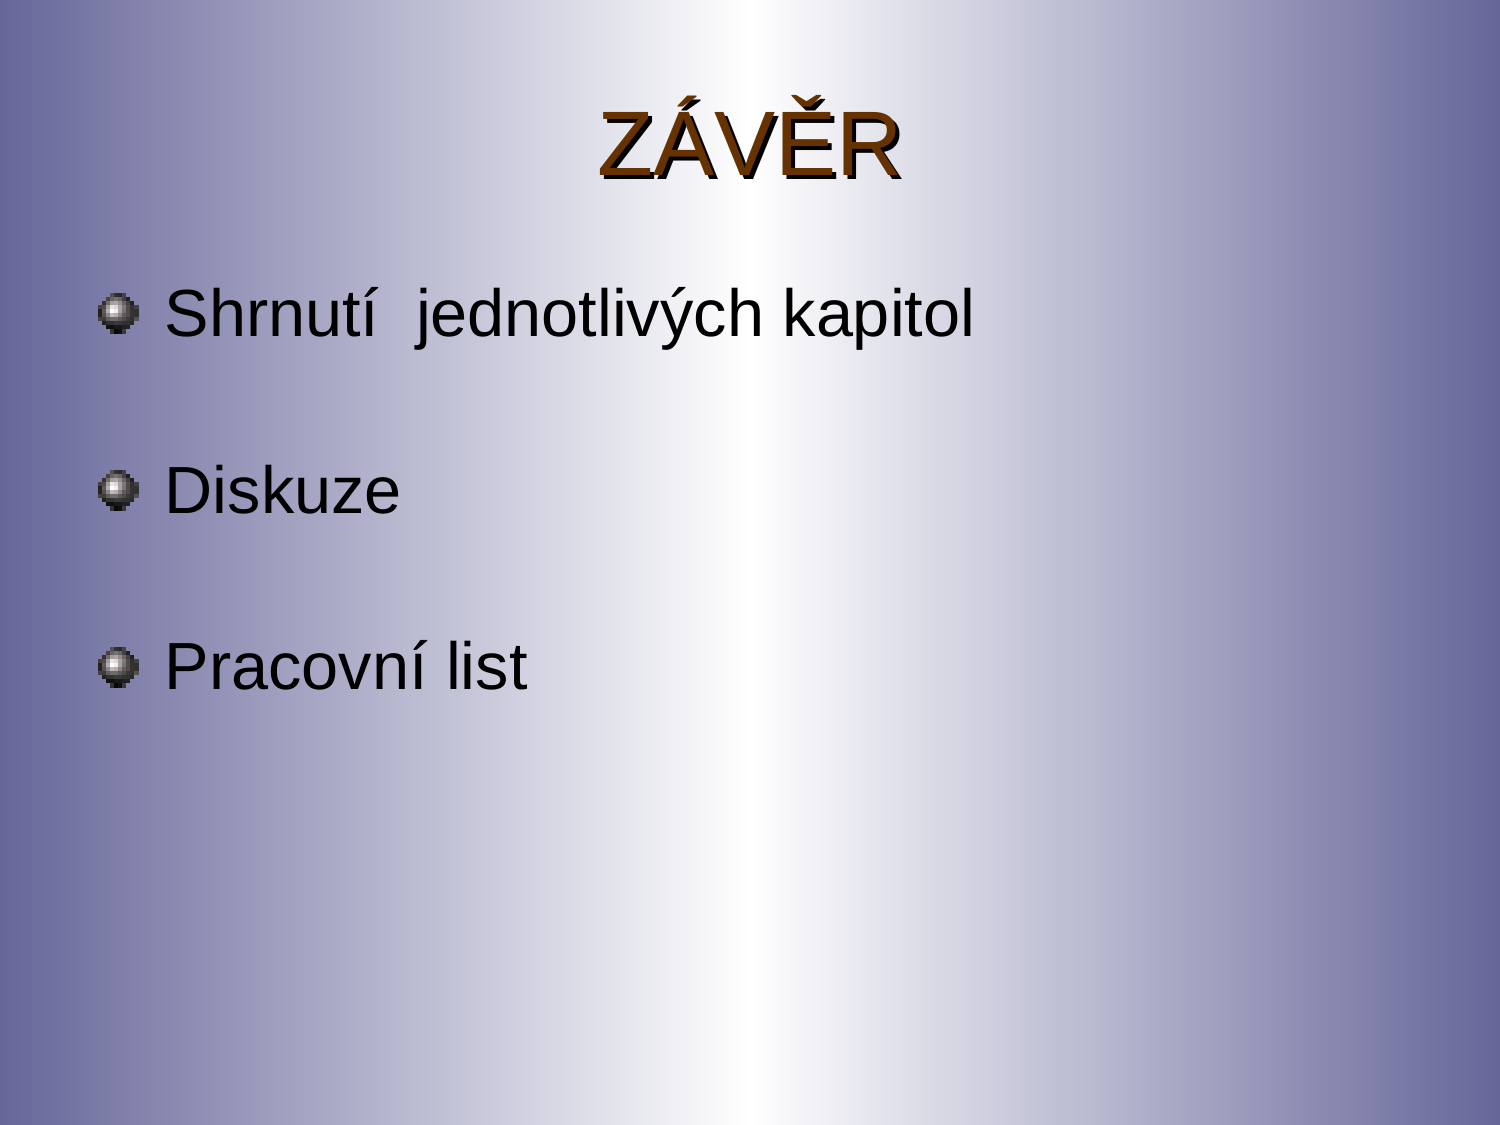

# ZÁVĚR
 Shrnutí jednotlivých kapitol
 Diskuze
 Pracovní list